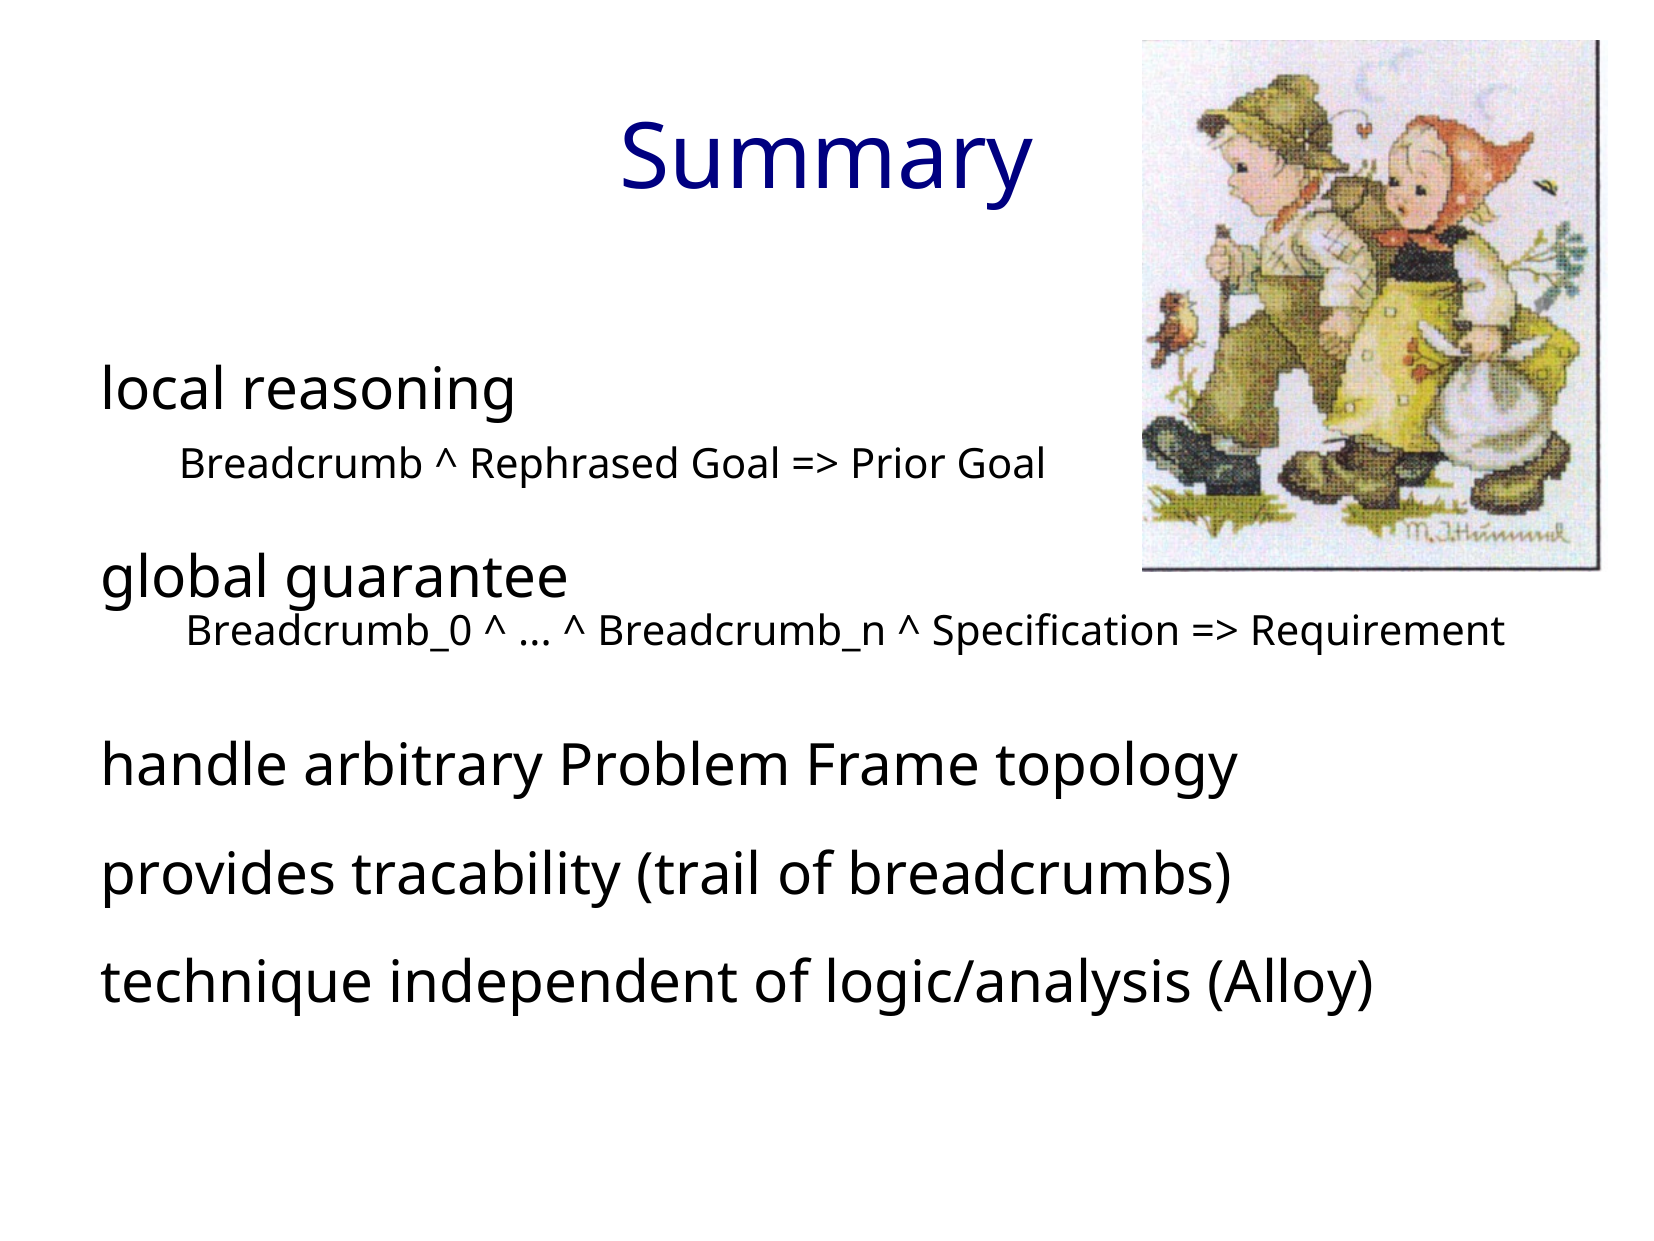

# Summary
local reasoning
global guarantee
handle arbitrary Problem Frame topology
provides tracability (trail of breadcrumbs)
technique independent of logic/analysis (Alloy)
Breadcrumb ^ Rephrased Goal => Prior Goal
Breadcrumb_0 ^ ... ^ Breadcrumb_n ^ Specification => Requirement